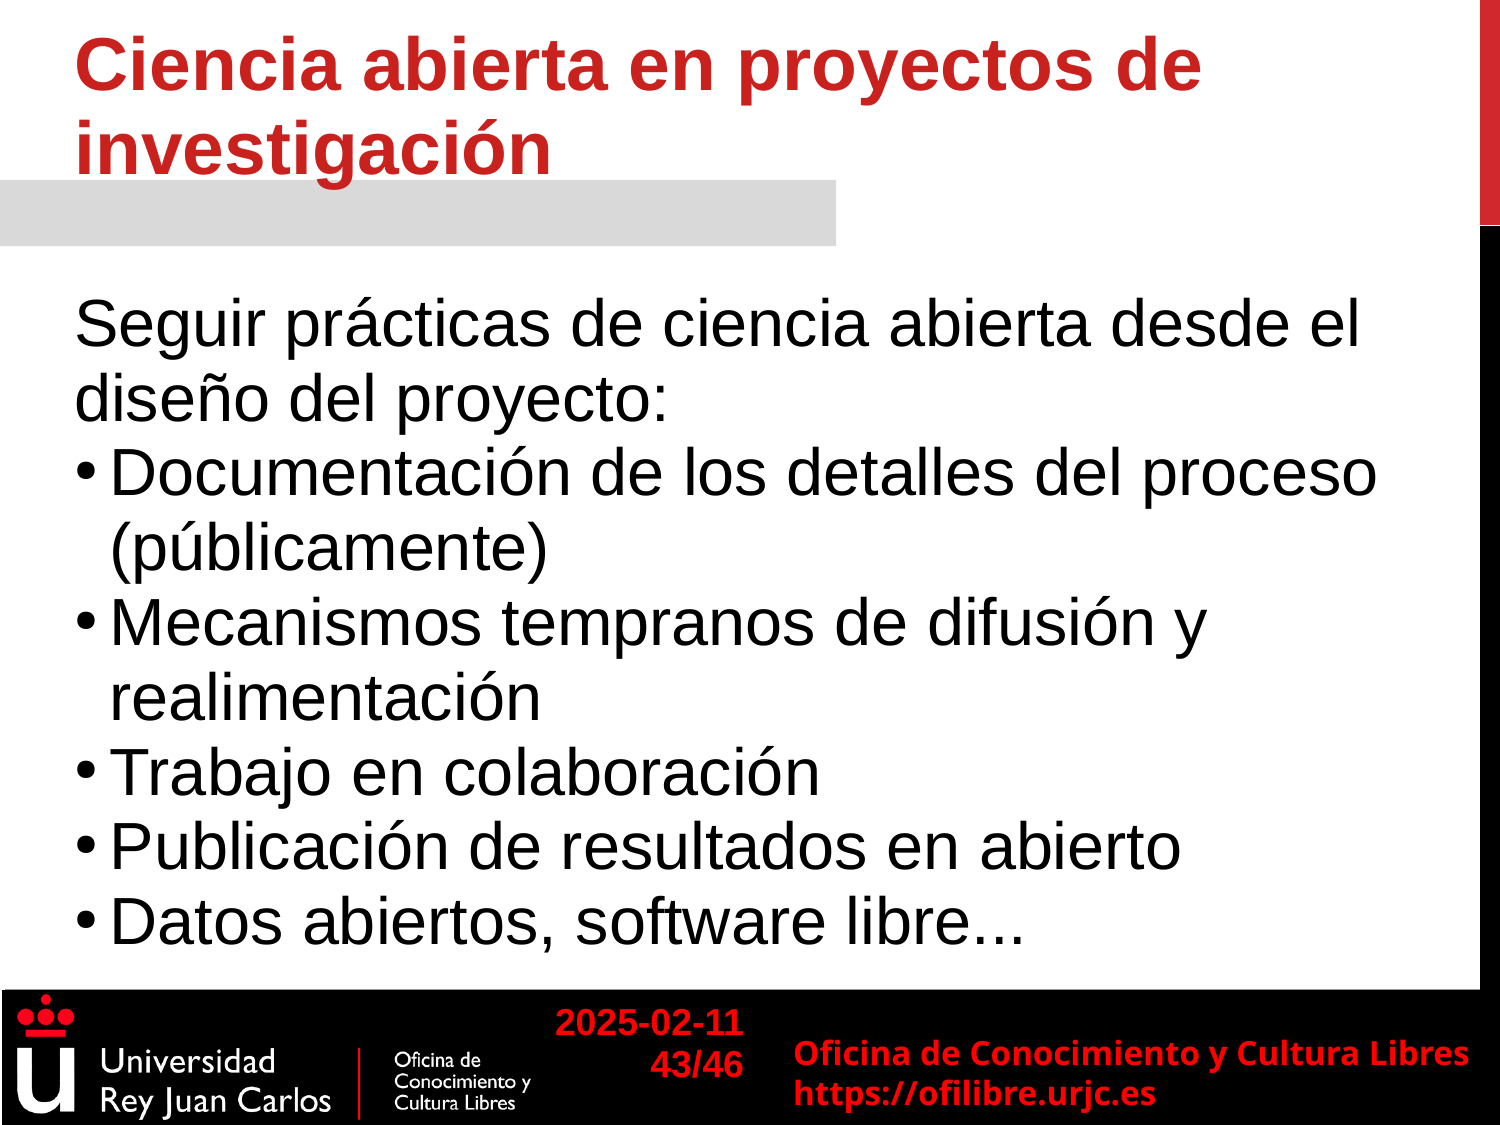

Ciencia abierta en proyectos de investigación
#
Seguir prácticas de ciencia abierta desde el diseño del proyecto:
Documentación de los detalles del proceso (públicamente)
Mecanismos tempranos de difusión y realimentación
Trabajo en colaboración
Publicación de resultados en abierto
Datos abiertos, software libre...